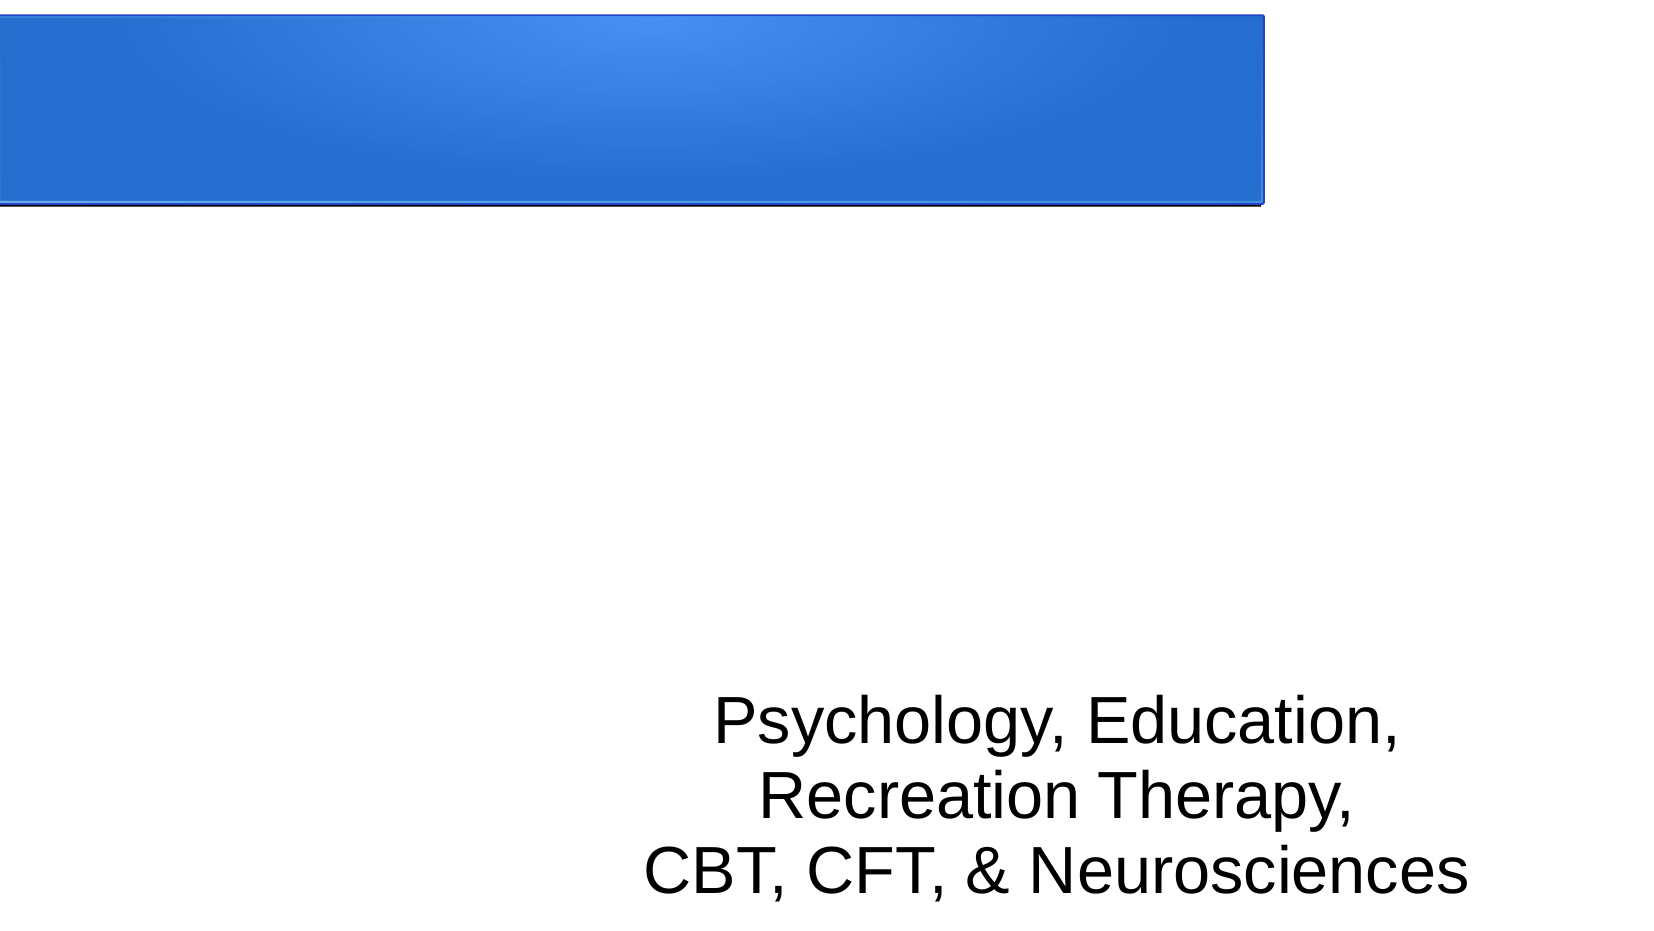

# Relevant Domain Theories
Psychology, Education,
Recreation Therapy,
CBT, CFT, & Neurosciences